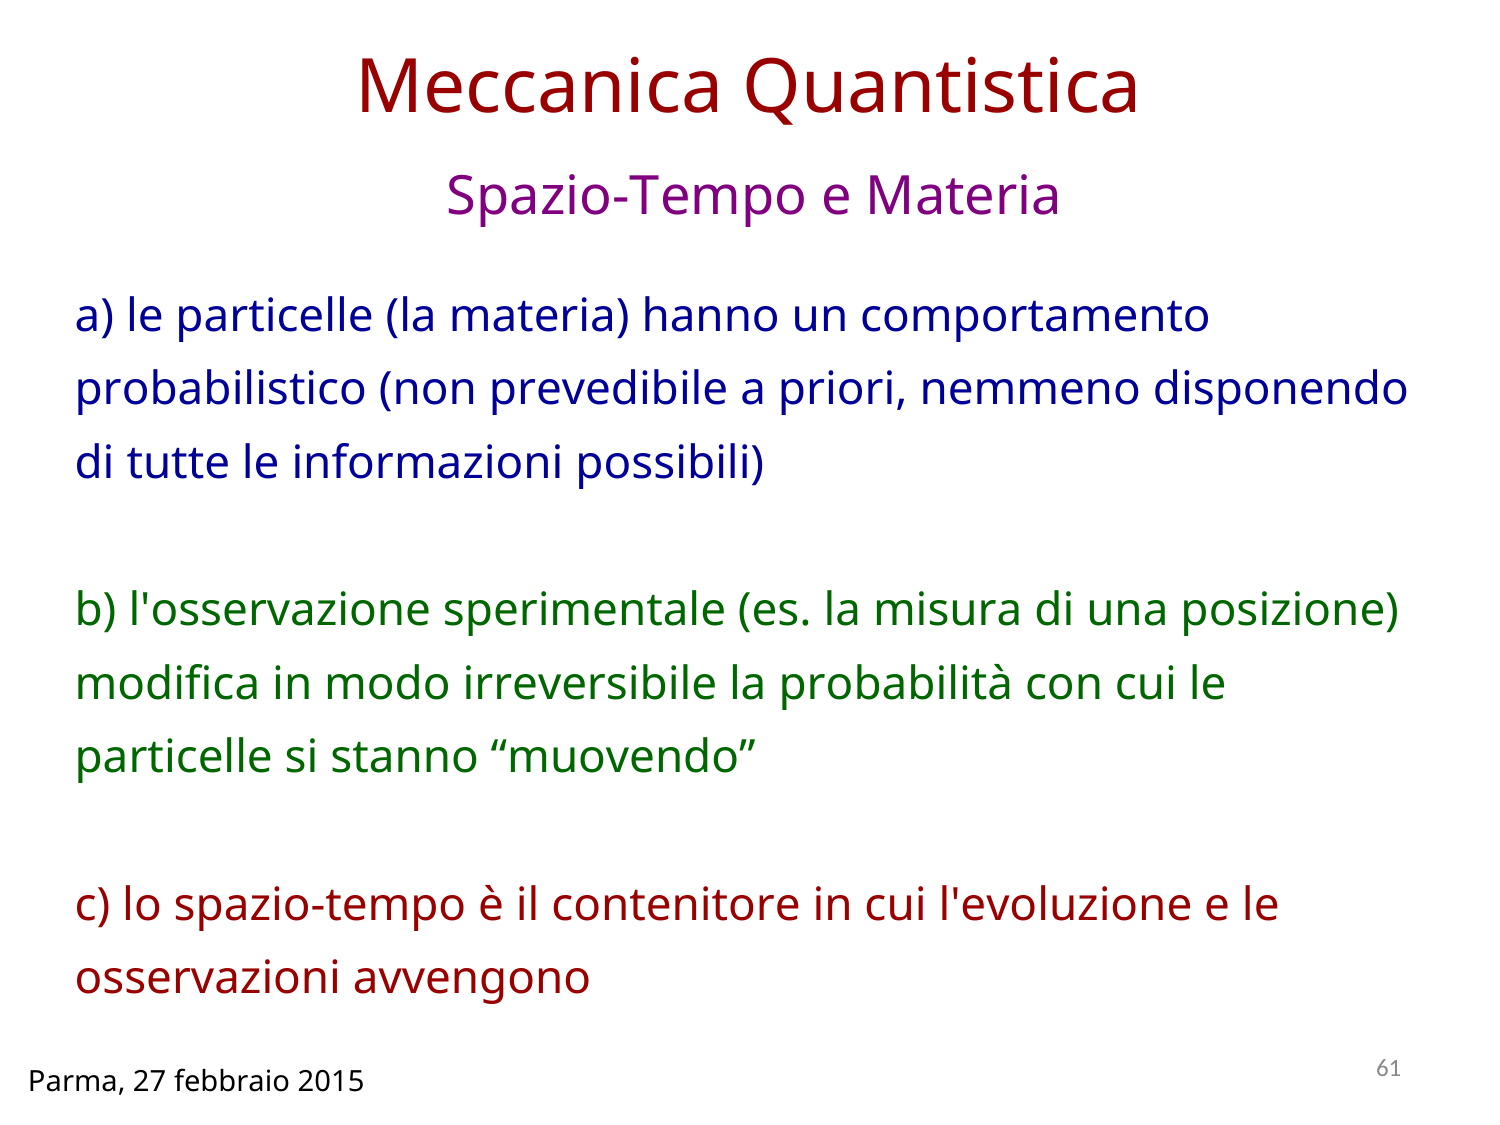

# Meccanica Quantistica
Spazio-Tempo e Materia
a) le particelle (la materia) hanno un comportamento probabilistico (non prevedibile a priori, nemmeno disponendo di tutte le informazioni possibili)
b) l'osservazione sperimentale (es. la misura di una posizione) modifica in modo irreversibile la probabilità con cui le particelle si stanno “muovendo”
c) lo spazio-tempo è il contenitore in cui l'evoluzione e le osservazioni avvengono
61